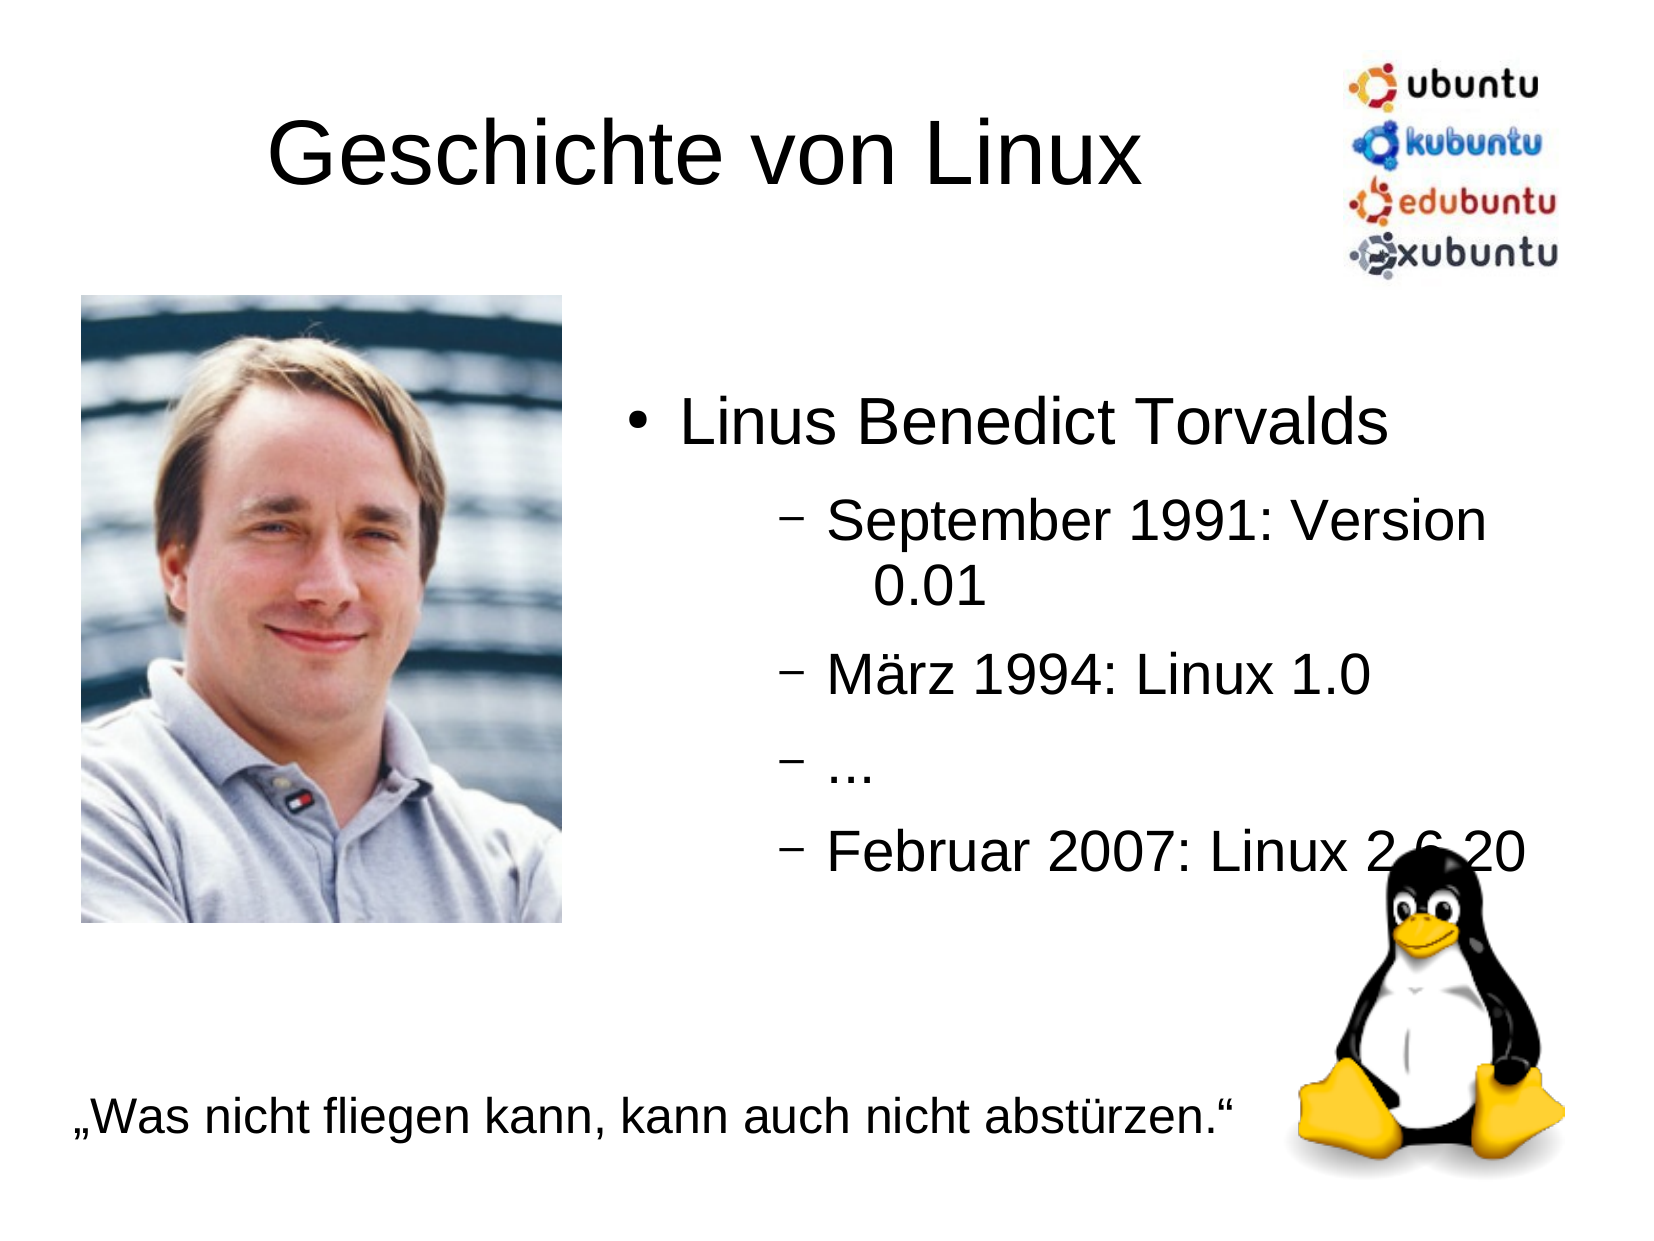

# Geschichte von Linux
Linus Benedict Torvalds
September 1991: Version 0.01
März 1994: Linux 1.0
...
Februar 2007: Linux 2.6.20
„Was nicht fliegen kann, kann auch nicht abstürzen.“